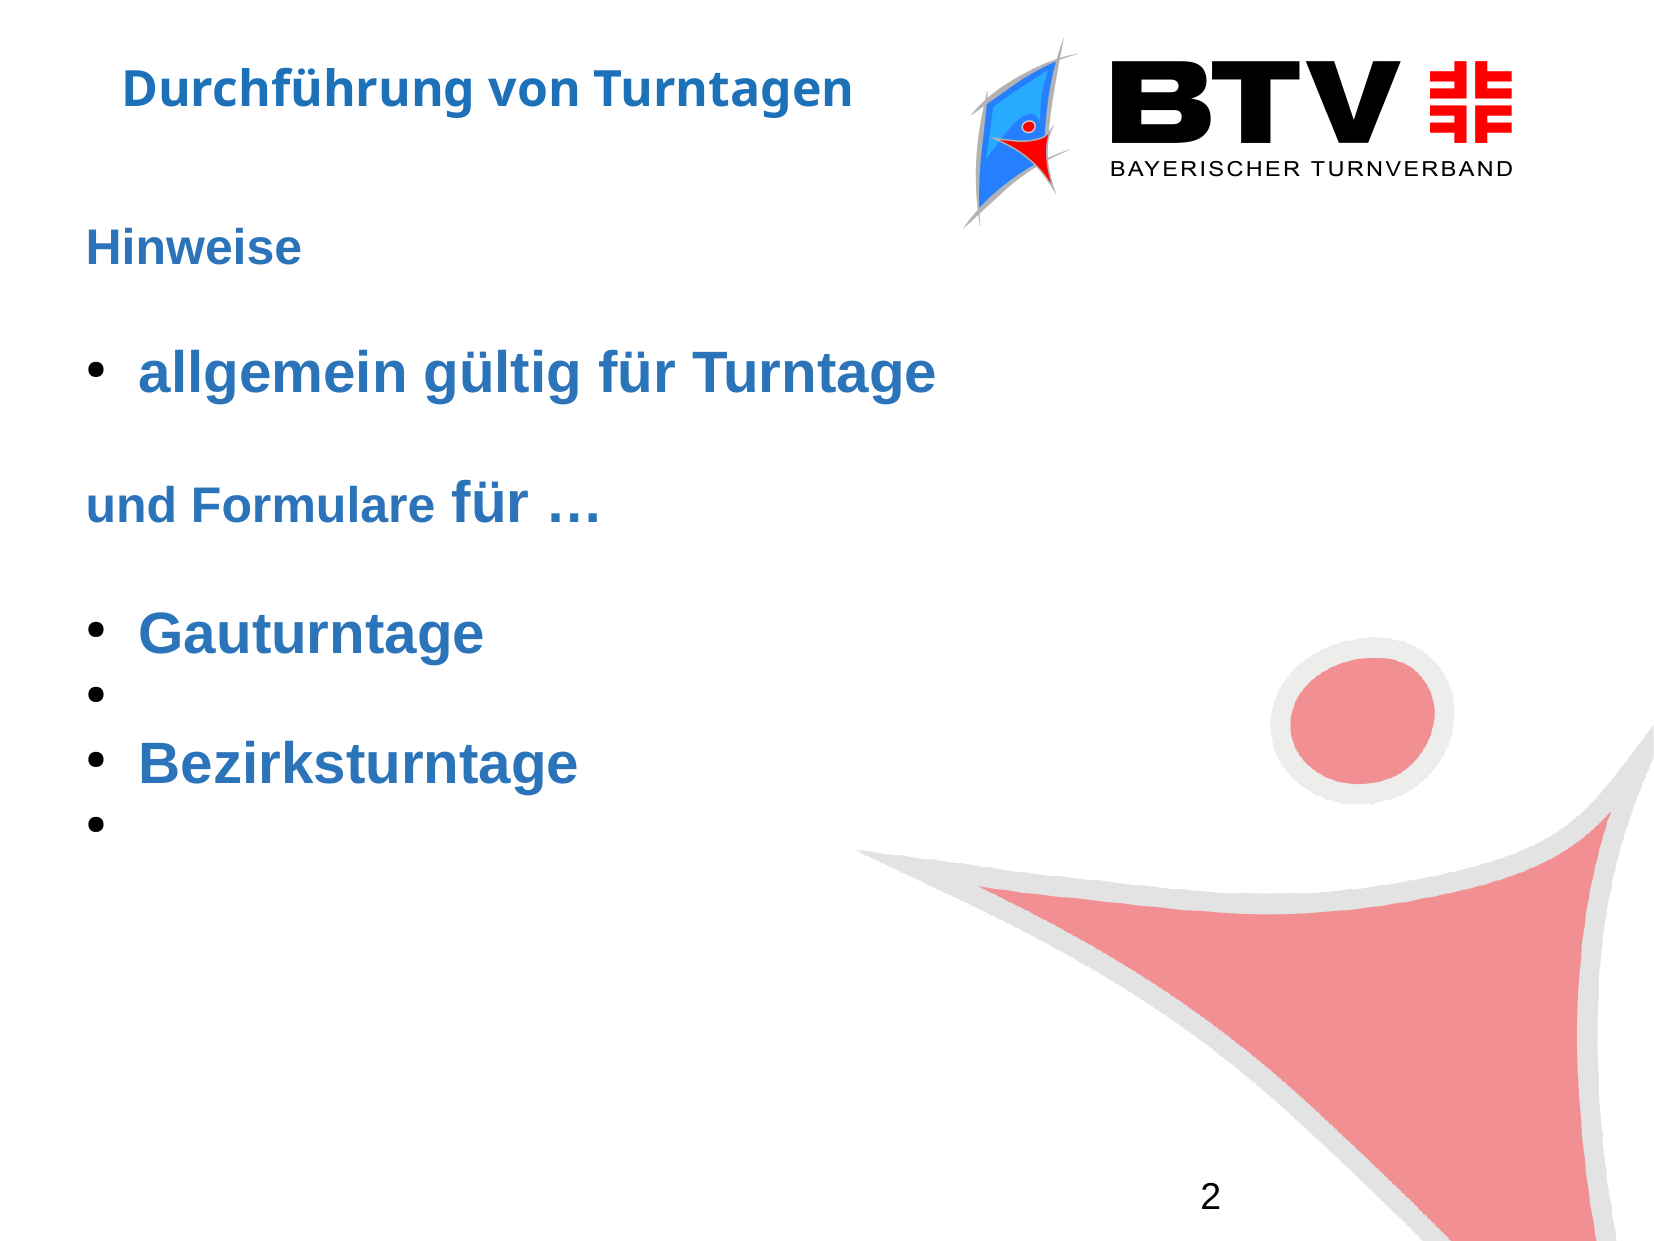

# Durchführung von Turntagen
Hinweise
 allgemein gültig für Turntage
und Formulare für …
 Gauturntage
 Bezirksturntage